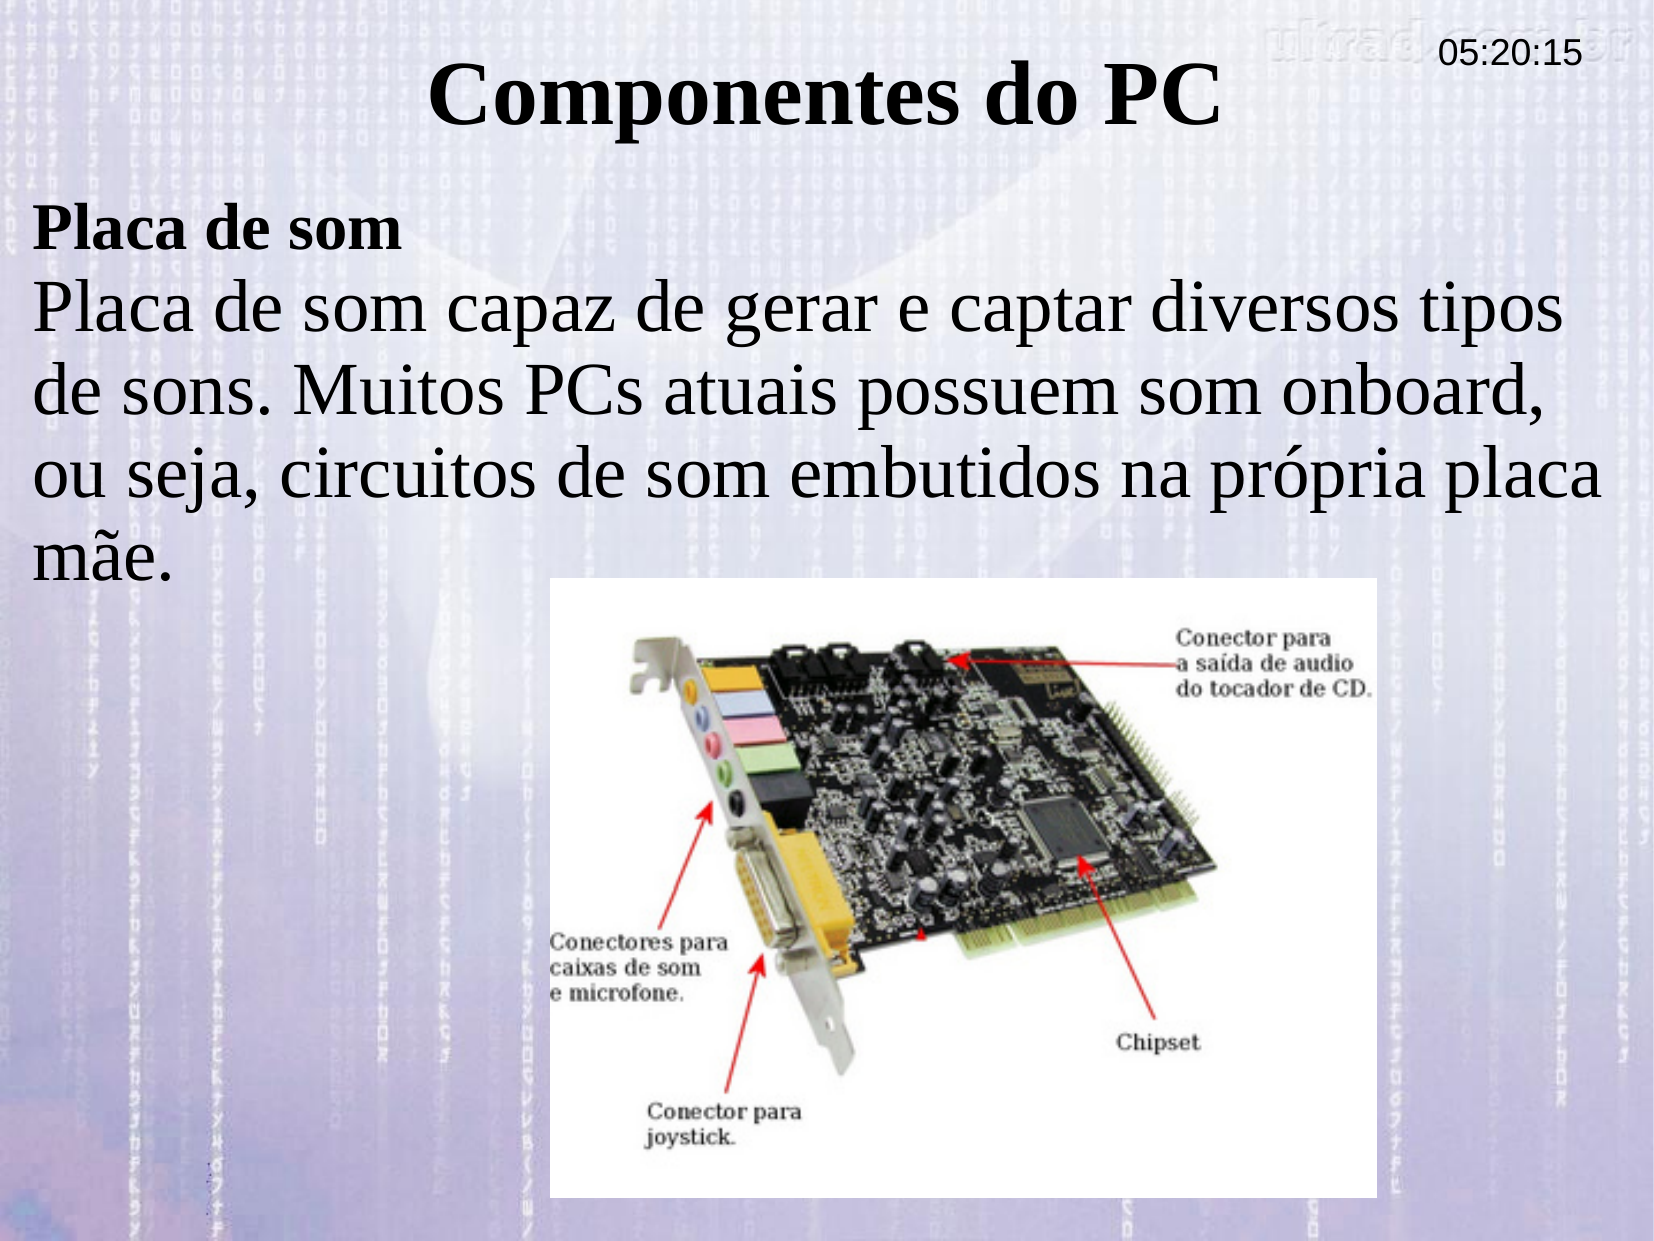

01:59:08
Componentes do PC
Placa de som
Placa de som capaz de gerar e captar diversos tipos de sons. Muitos PCs atuais possuem som onboard, ou seja, circuitos de som embutidos na própria placa mãe.